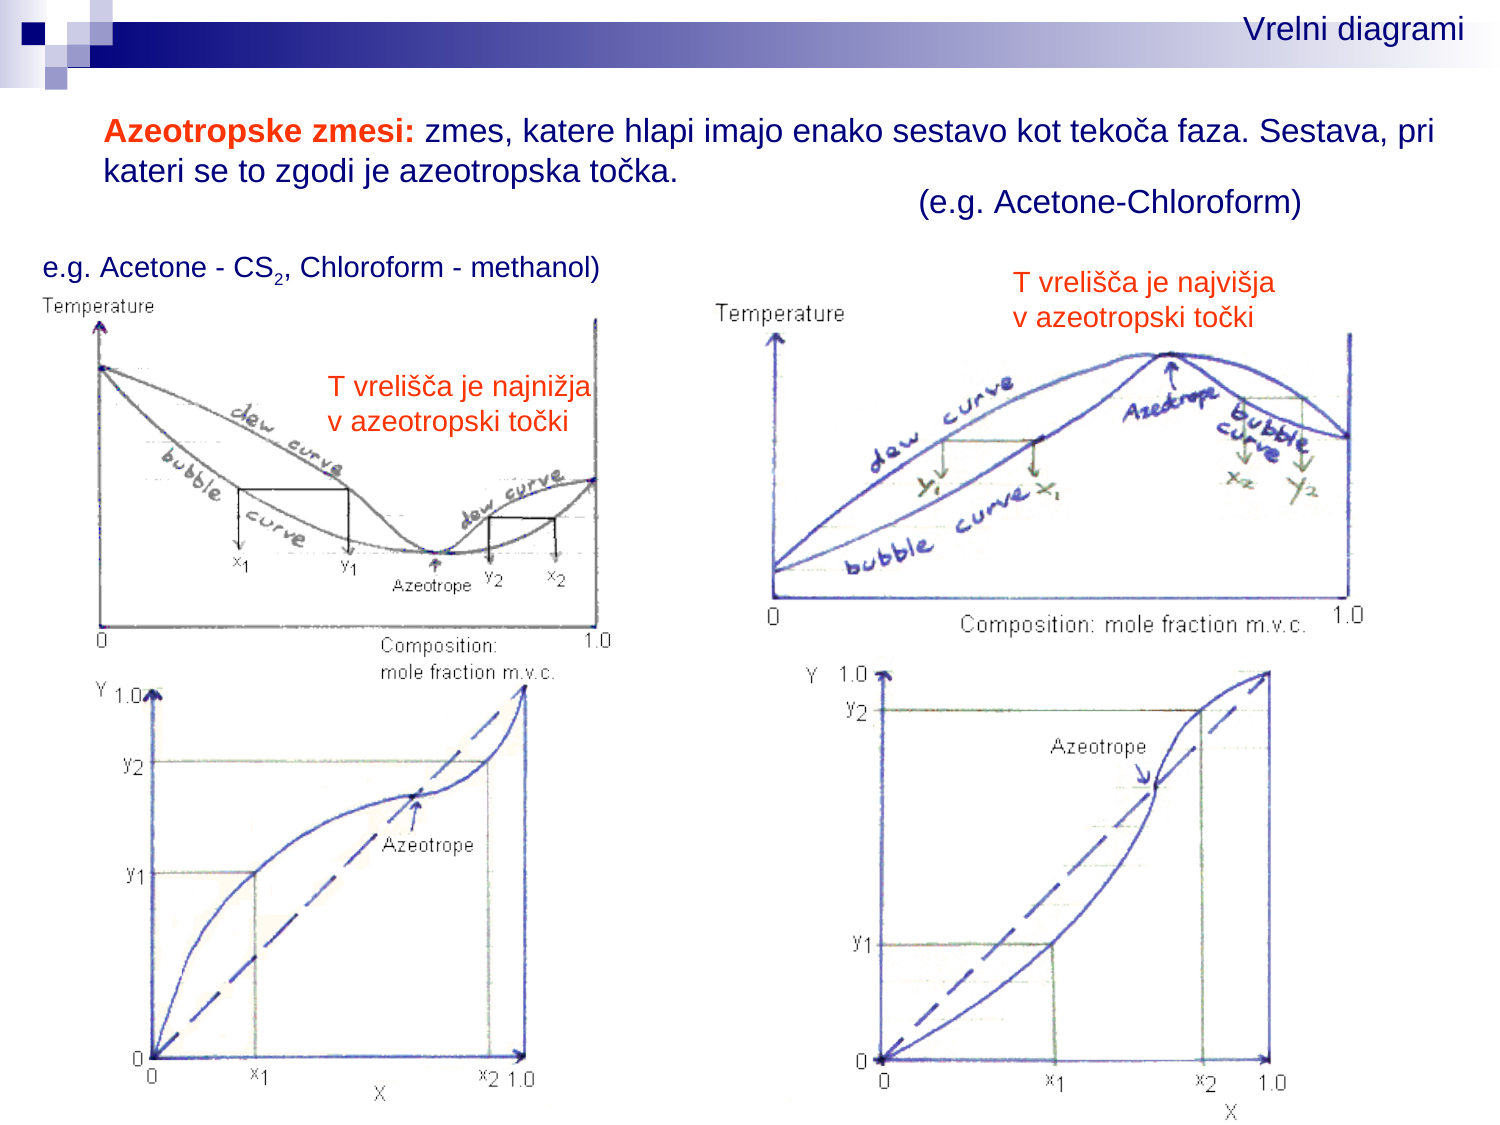

Vrelni diagrami
Azeotropske zmesi: zmes, katere hlapi imajo enako sestavo kot tekoča faza. Sestava, pri kateri se to zgodi je azeotropska točka.
(e.g. Acetone-Chloroform)
e.g. Acetone - CS2, Chloroform - methanol)
T vrelišča je najvišja v azeotropski točki
T vrelišča je najnižja v azeotropski točki